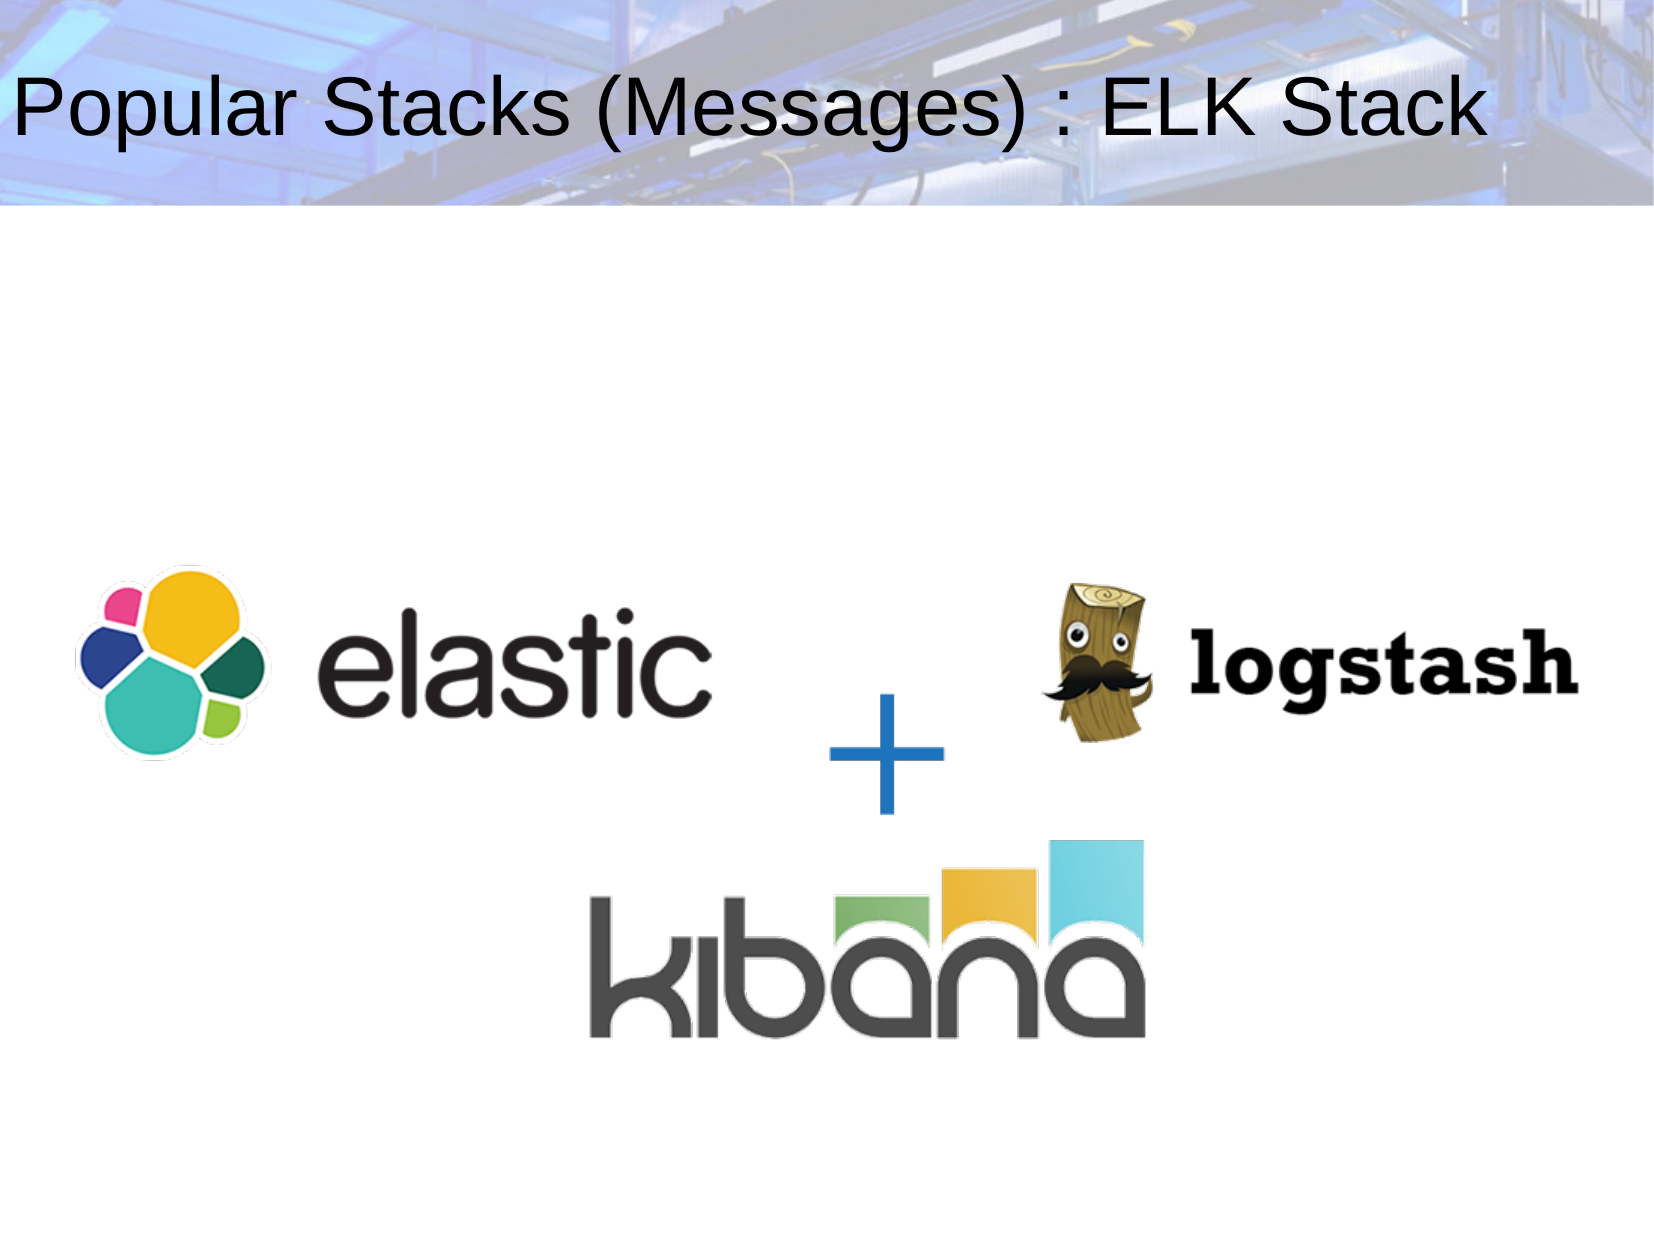

# Popular Stacks (Messages) : ELK Stack